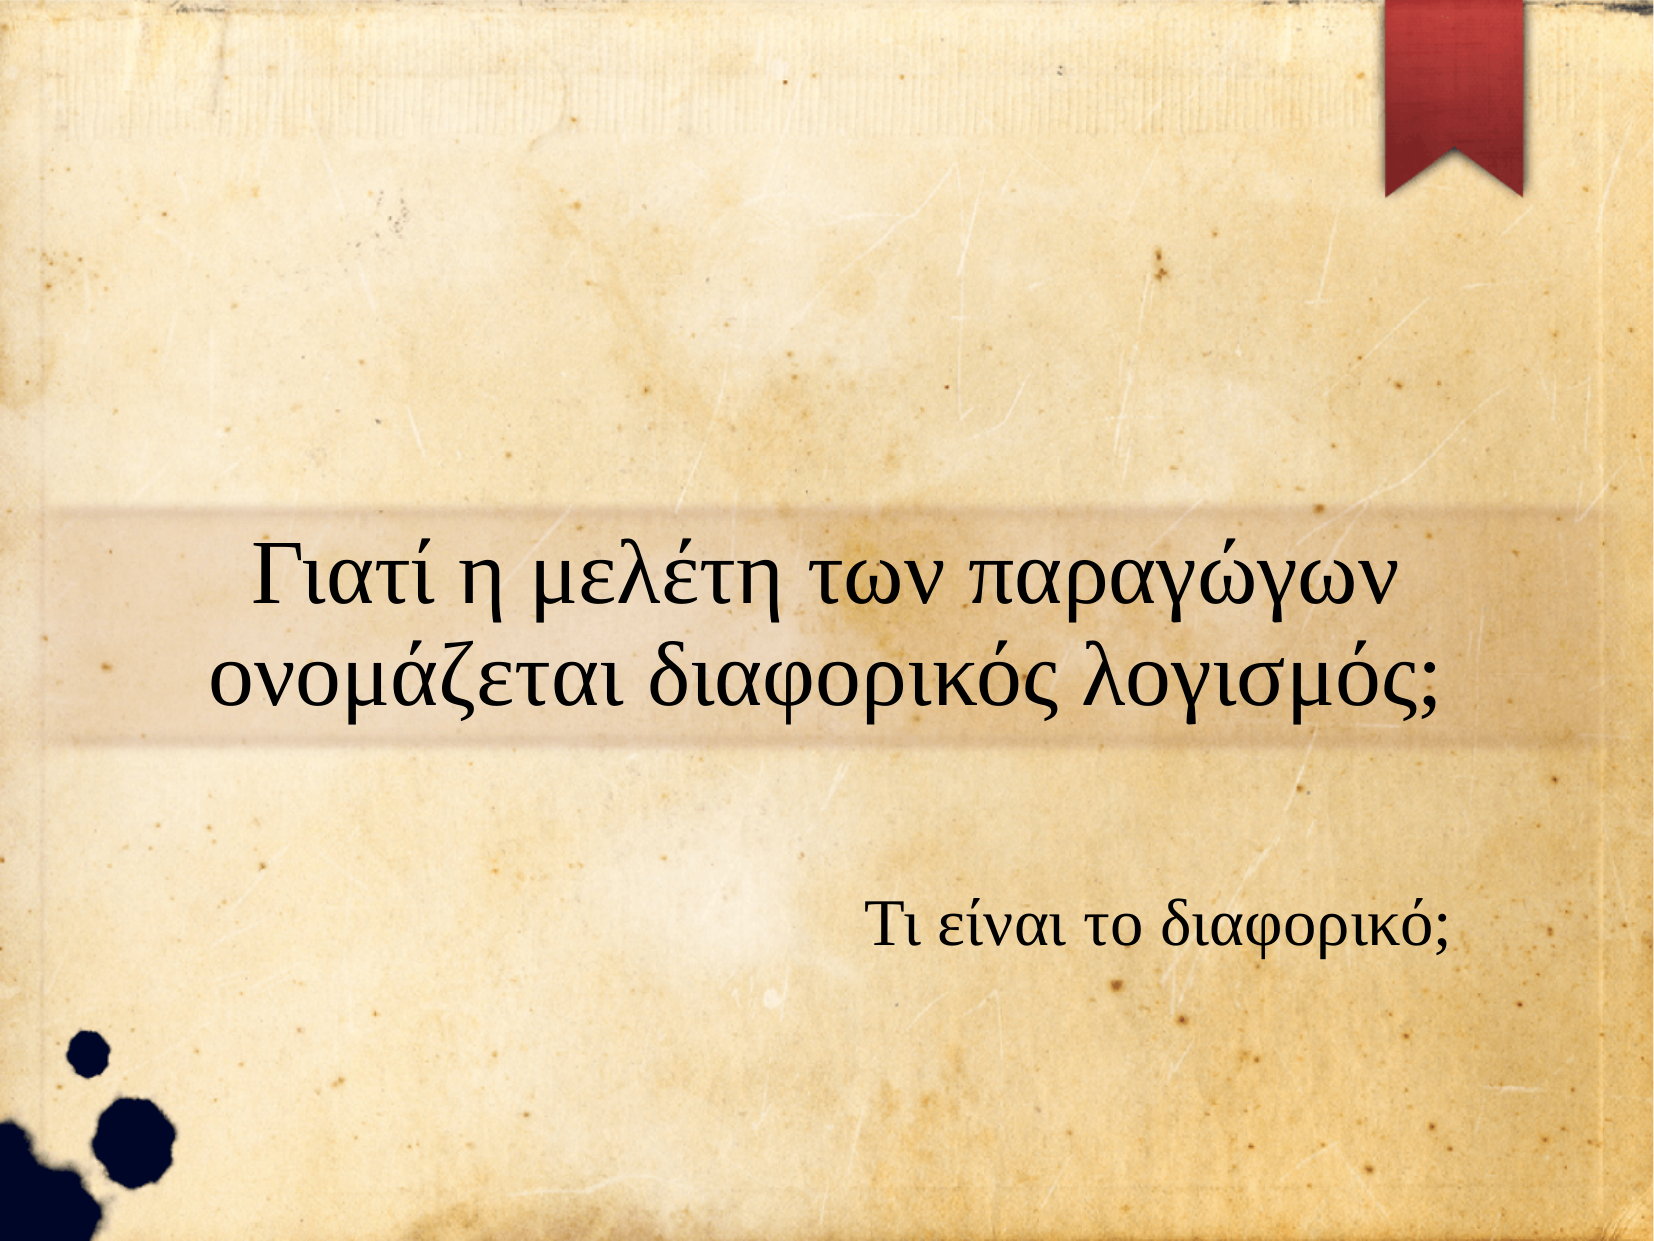

# Γιατί η μελέτη των παραγώγων ονομάζεται διαφορικός λογισμός;
Τι είναι το διαφορικό;